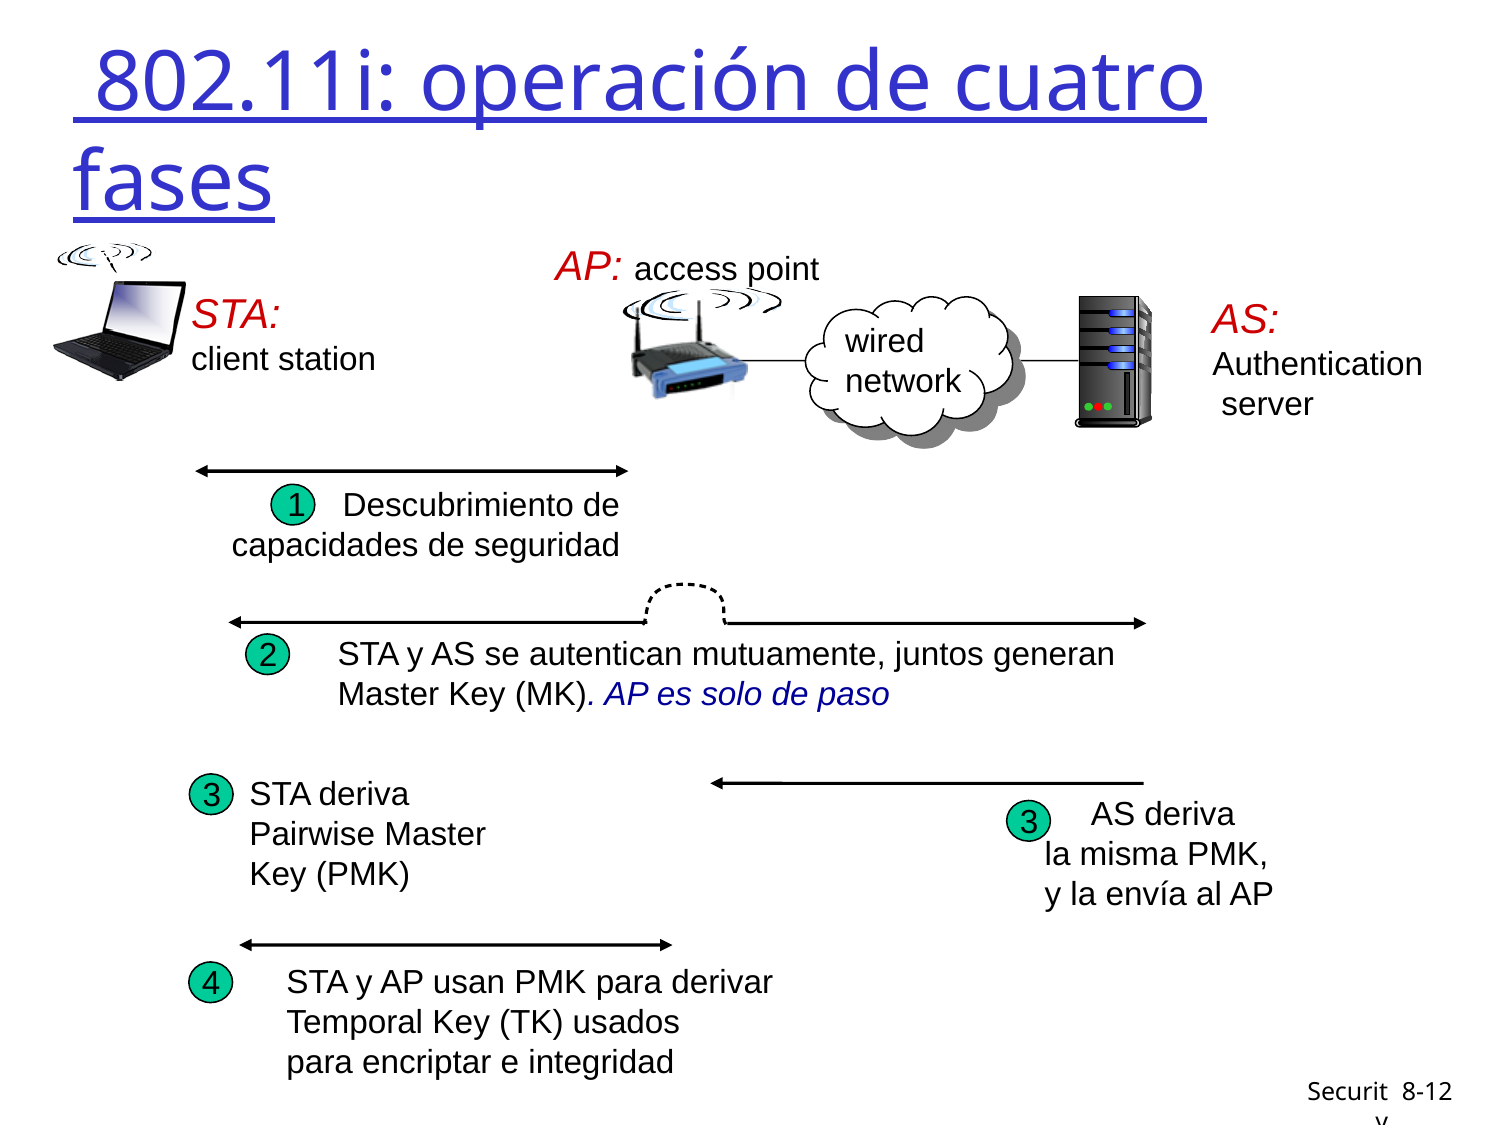

# 802.11i: operación de cuatro fases
AP: access point
STA:
client station
AS:
Authentication
 server
wired
network
1 Descubrimiento de
capacidades de seguridad
STA y AS se autentican mutuamente, juntos generan
Master Key (MK). AP es solo de paso
2
STA deriva
Pairwise Master
Key (PMK)
3
 AS deriva
la misma PMK,
y la envía al AP
3
STA y AP usan PMK para derivar
Temporal Key (TK) usados
para encriptar e integridad
4
Security